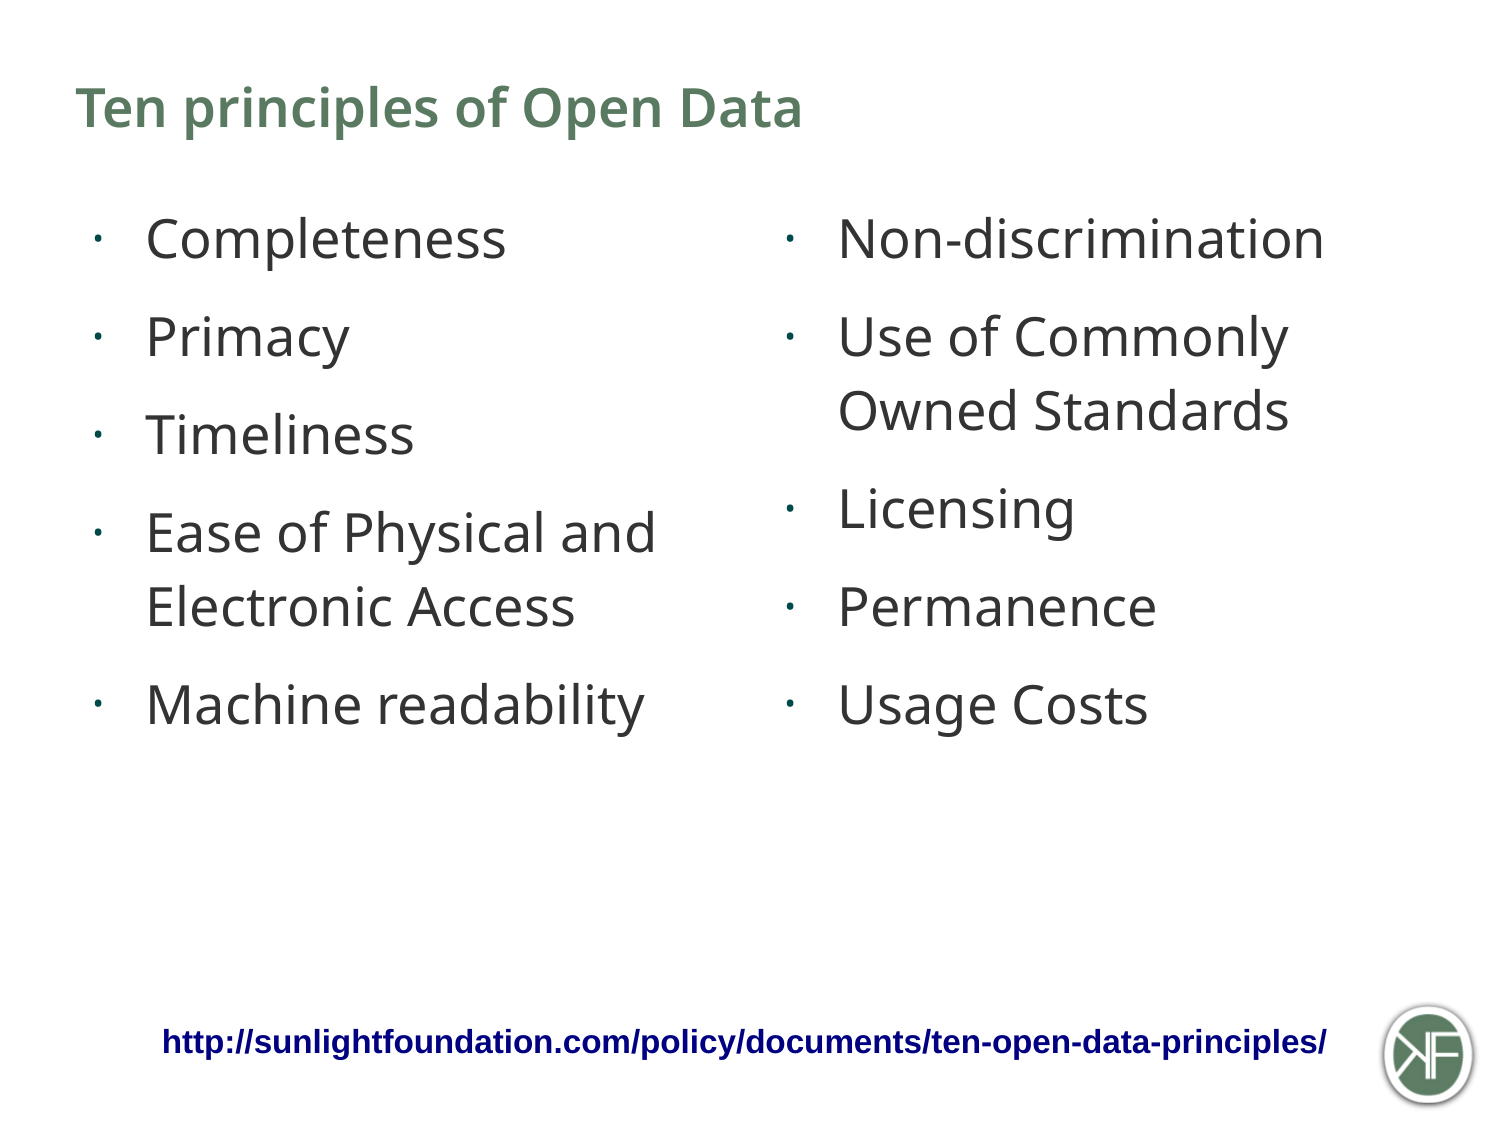

# Ten principles of Open Data
Completeness
Primacy
Timeliness
Ease of Physical and Electronic Access
Machine readability
Non-discrimination
Use of Commonly Owned Standards
Licensing
Permanence
Usage Costs
http://sunlightfoundation.com/policy/documents/ten-open-data-principles/